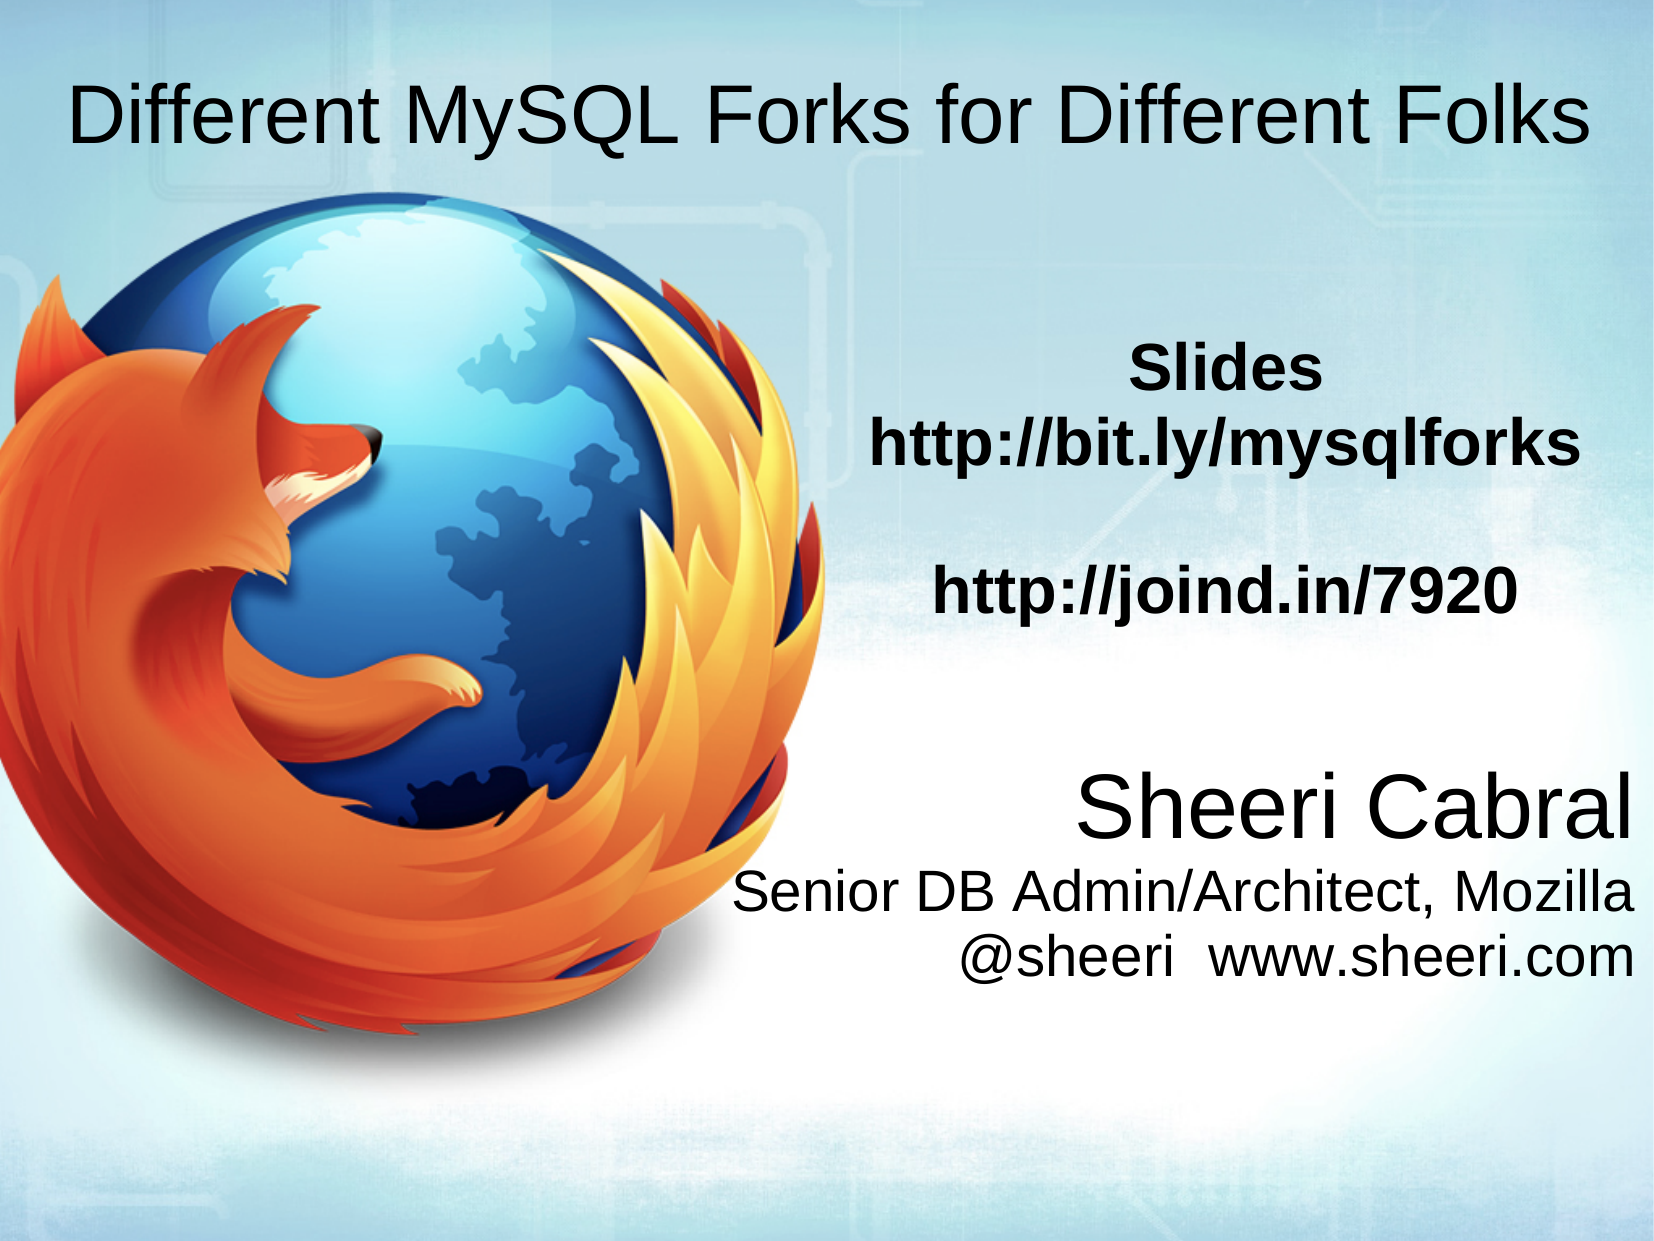

Different MySQL Forks for Different Folks
Sheeri Cabral
Senior DB Admin/Architect, Mozilla
@sheeri www.sheeri.com
Slides
http://bit.ly/mysqlforks
http://joind.in/7920